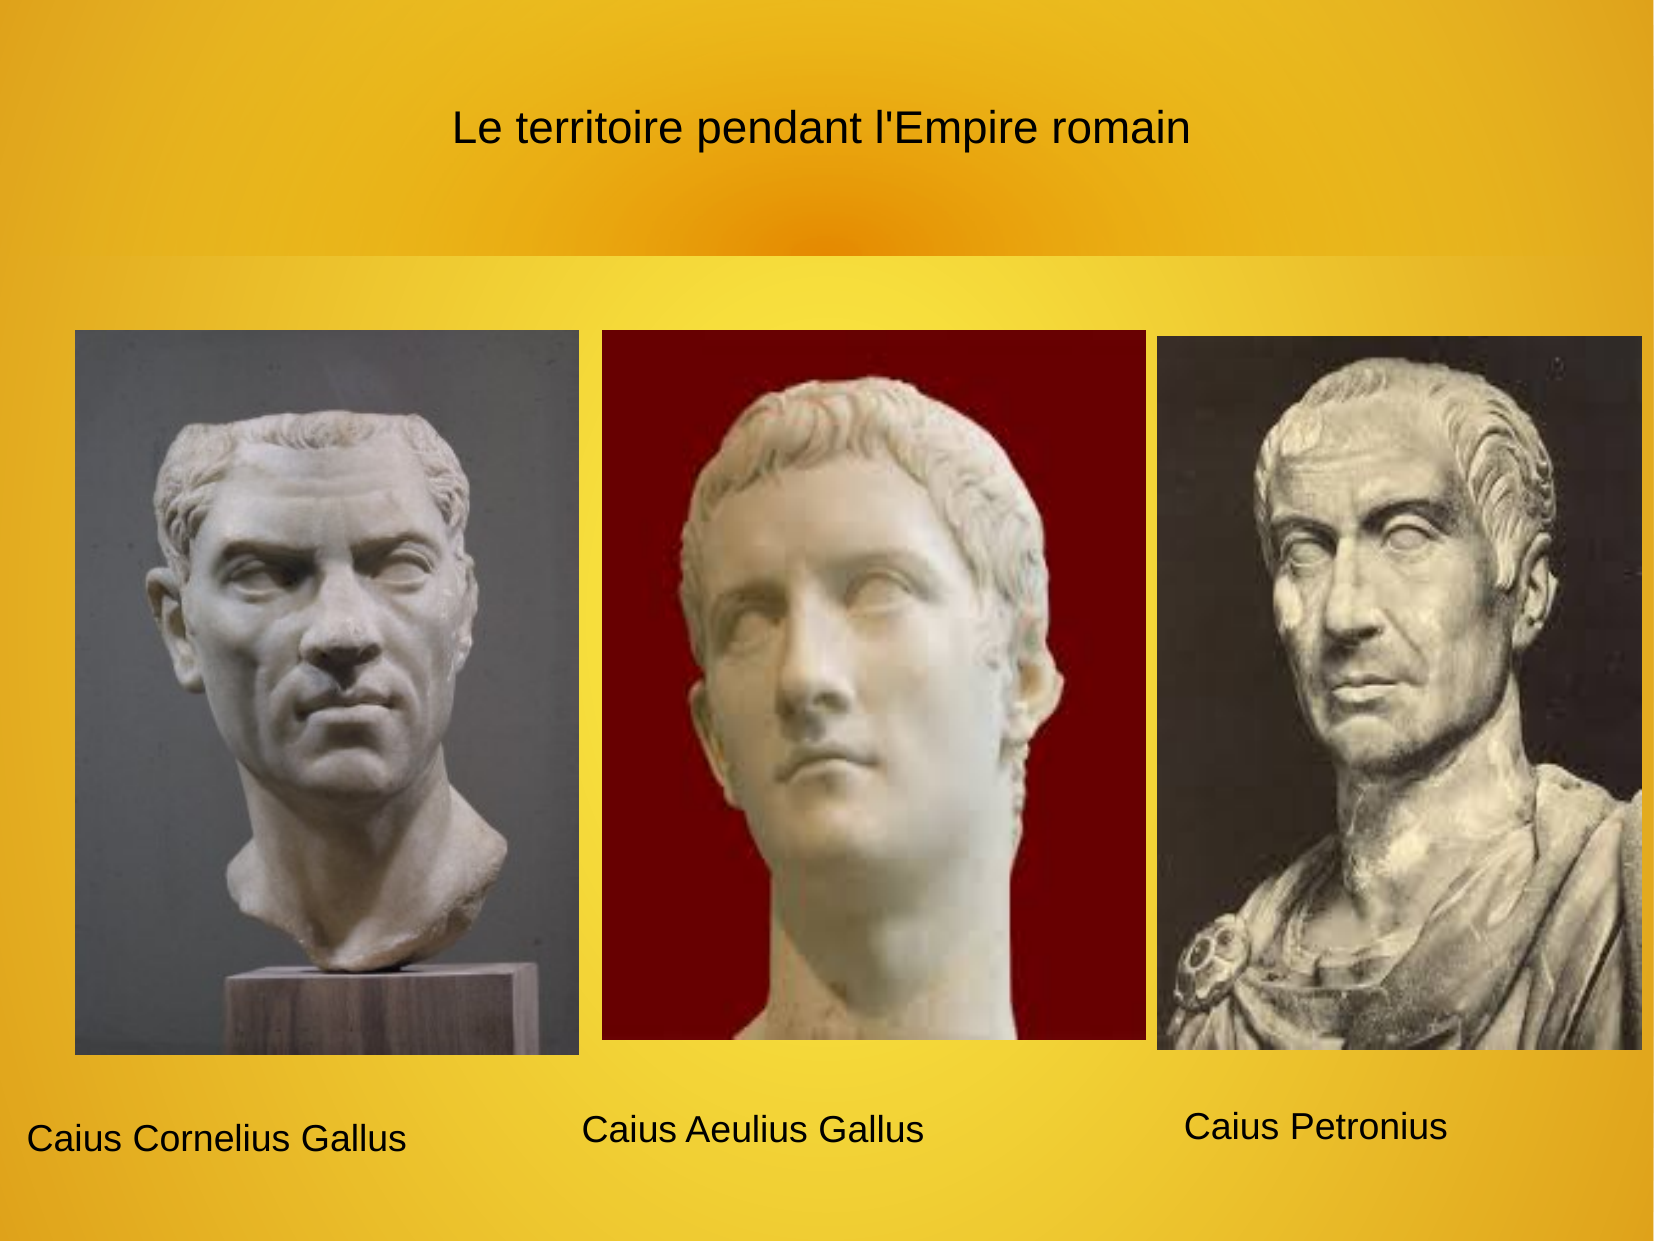

Le territoire pendant l'Empire romain
Caius Petronius
Caius Aeulius Gallus
Caius Cornelius Gallus